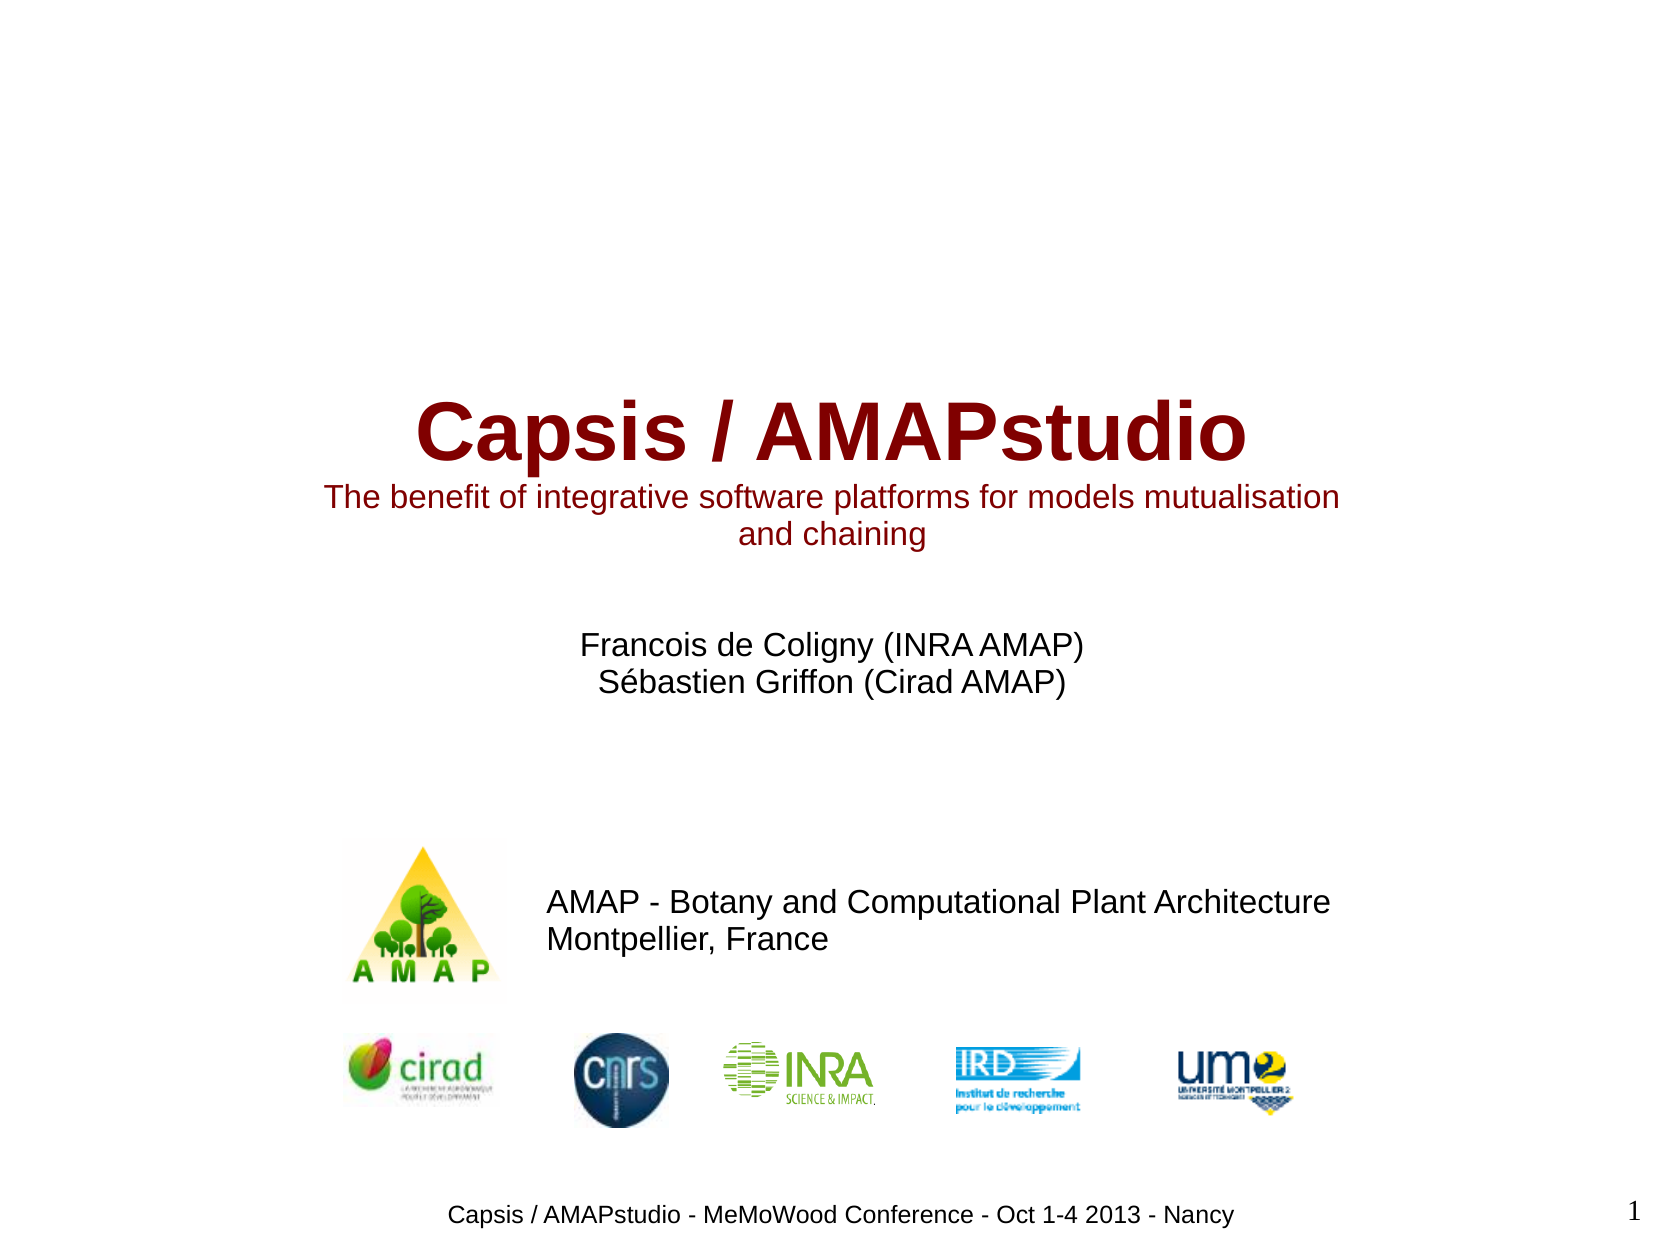

Capsis / AMAPstudio
The benefit of integrative software platforms for models mutualisation and chaining
Francois de Coligny (INRA AMAP)
Sébastien Griffon (Cirad AMAP)
AMAP - Botany and Computational Plant Architecture
Montpellier, France
Capsis / AMAPstudio - MeMoWood Conference - Oct 1-4 2013 - Nancy